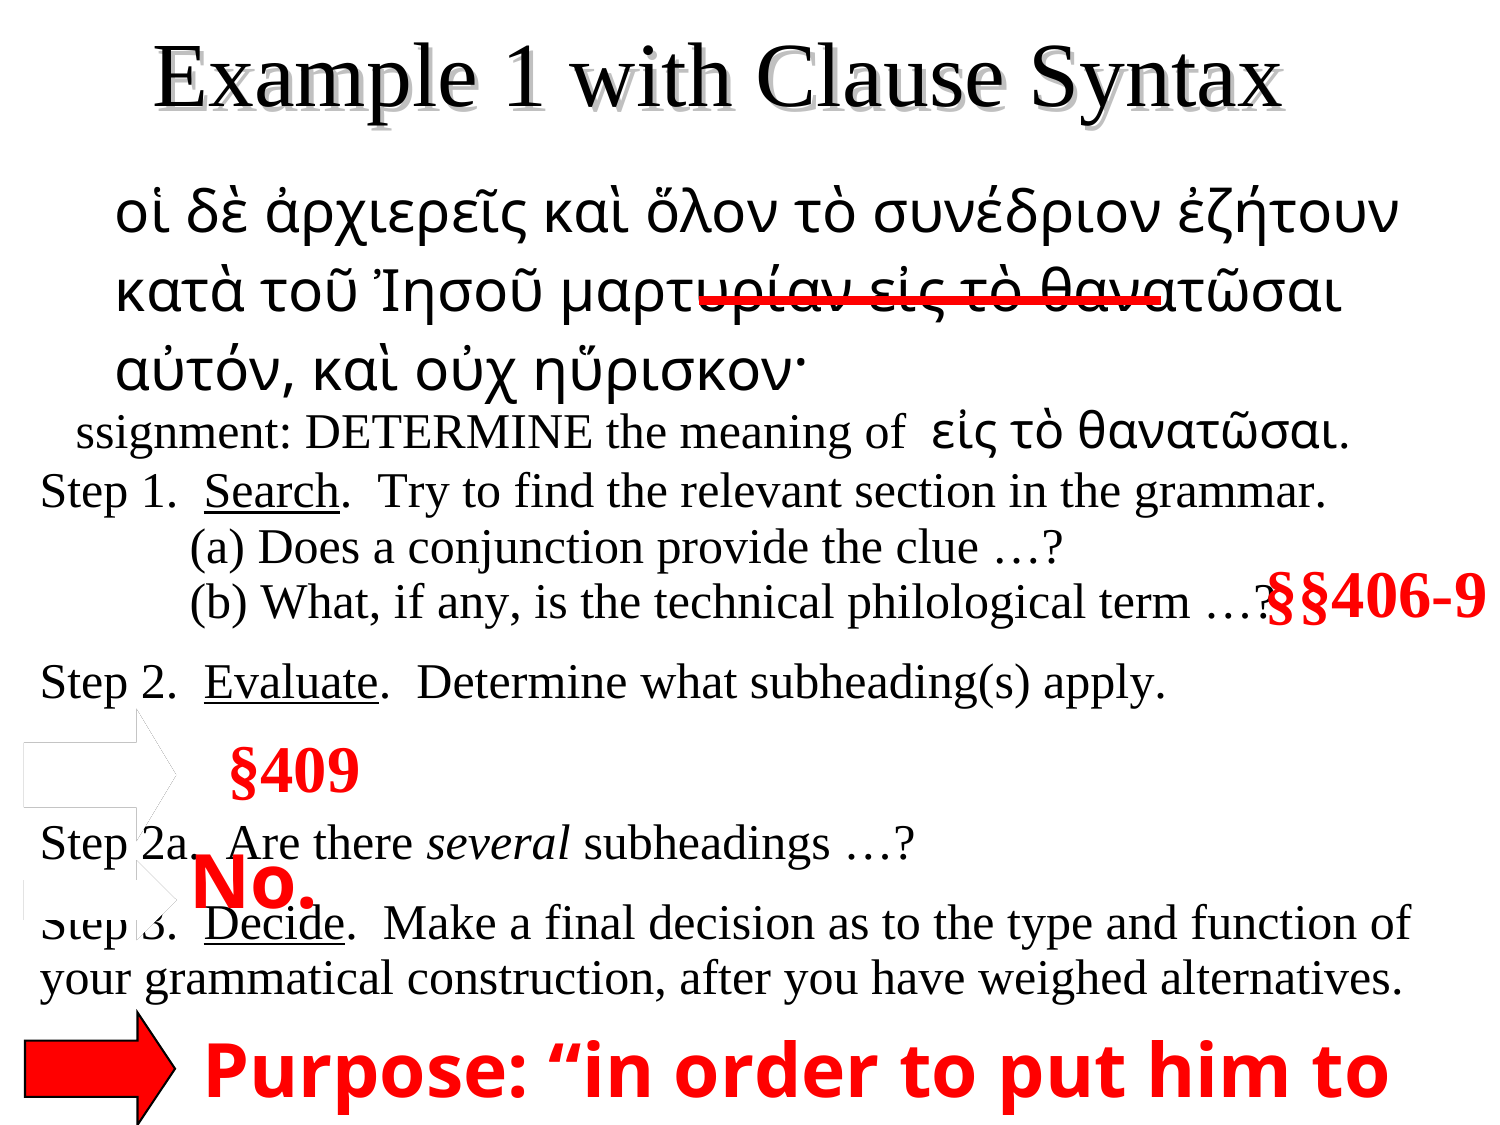

# Example 1 with Clause Syntax
9.6a
Mark 14:55.
οἱ δὲ ἀρχιερεῖς καὶ ὅλον τὸ συνέδριον ἐζήτουν κατὰ τοῦ Ἰησοῦ μαρτυρίαν εἰς τὸ θανατῶσαι αὐτόν, καὶ οὐχ ηὕρισκον·
Assignment: DETERMINE the meaning of εἰς τὸ θανατῶσαι.
Step 1. Search. Try to find the relevant section in the grammar.
	(a) Does a conjunction provide the clue …?
	(b) What, if any, is the technical philological term …?
Step 2. Evaluate. Determine what subheading(s) apply.
Step 2a. Are there several subheadings …?
Step 3. Decide. Make a final decision as to the type and function of your grammatical construction, after you have weighed alternatives.
§§406-9
§409
No.
Purpose: “in order to put him to death.”